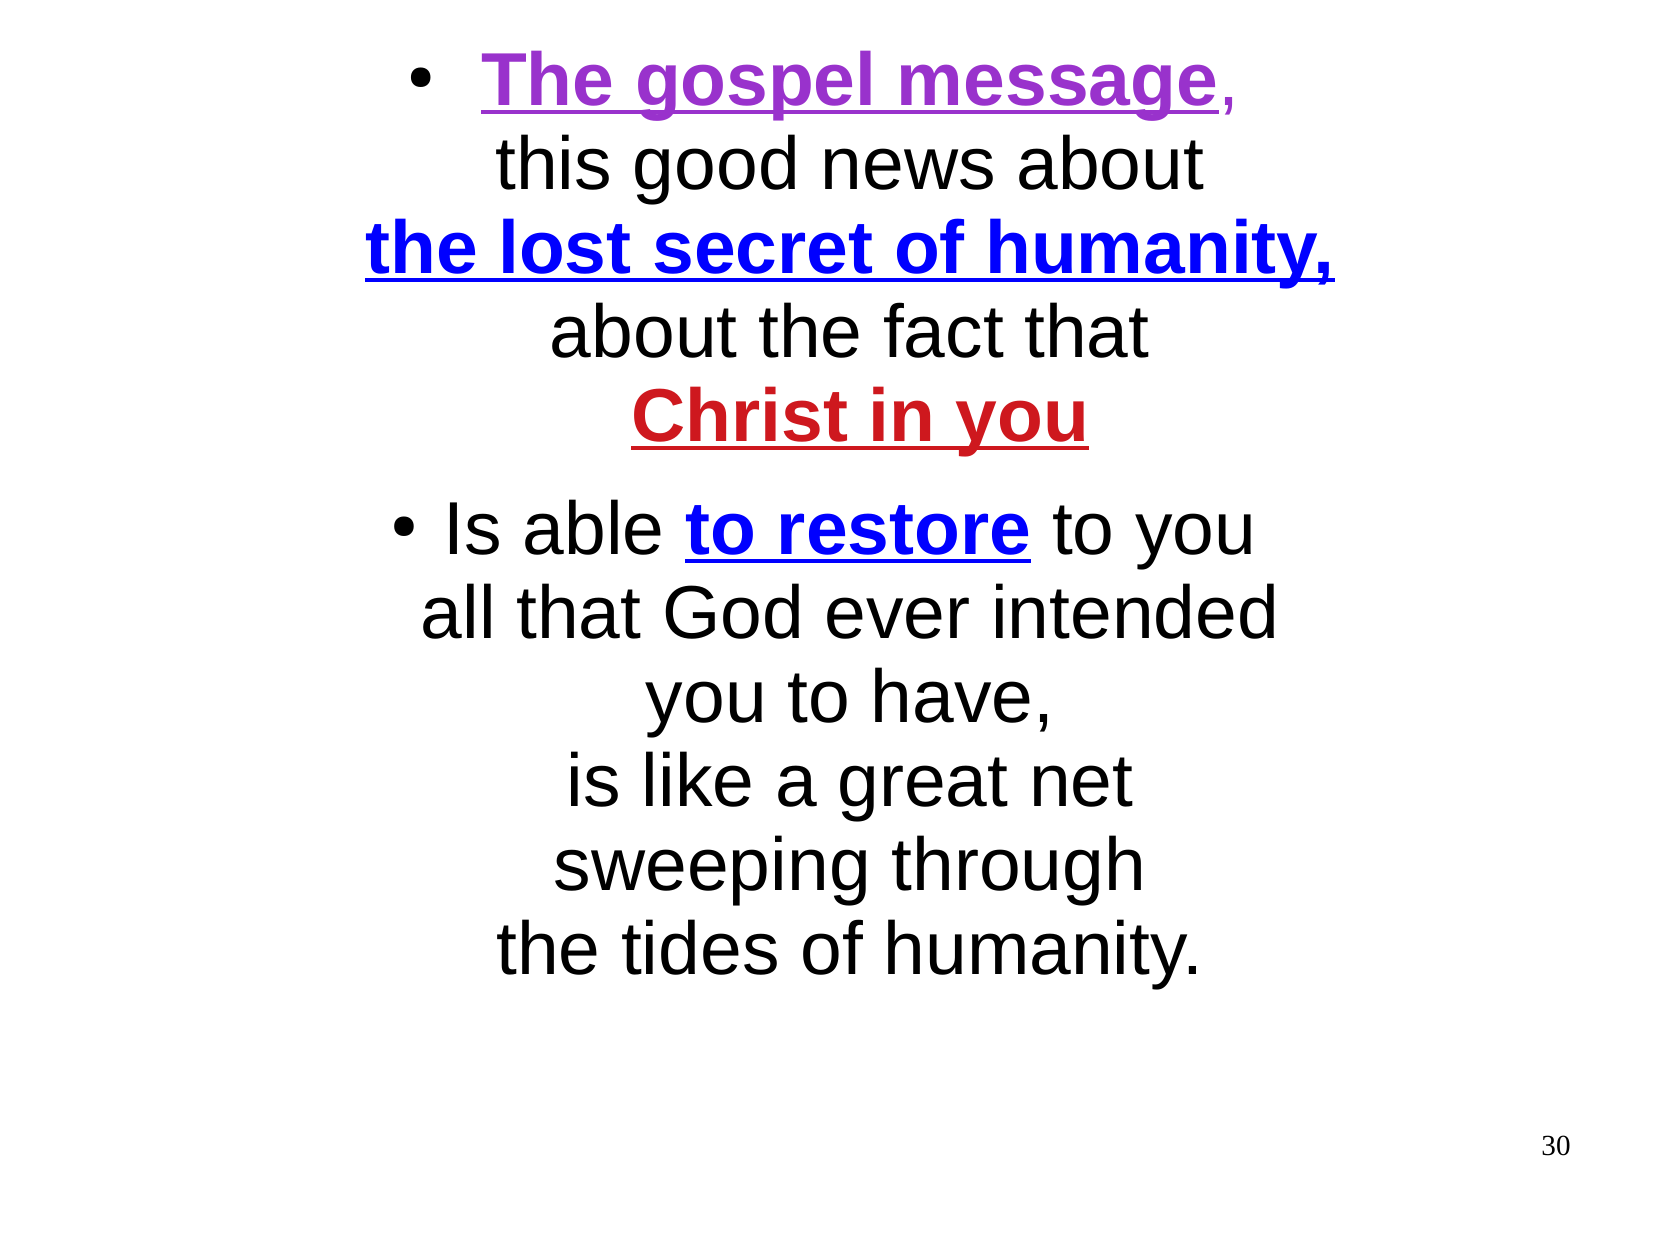

# The gospel message, this good news about the lost secret of humanity, about the fact that Christ in you
Is able to restore to you
all that God ever intended
you to have,
is like a great net
sweeping through
the tides of humanity.
30